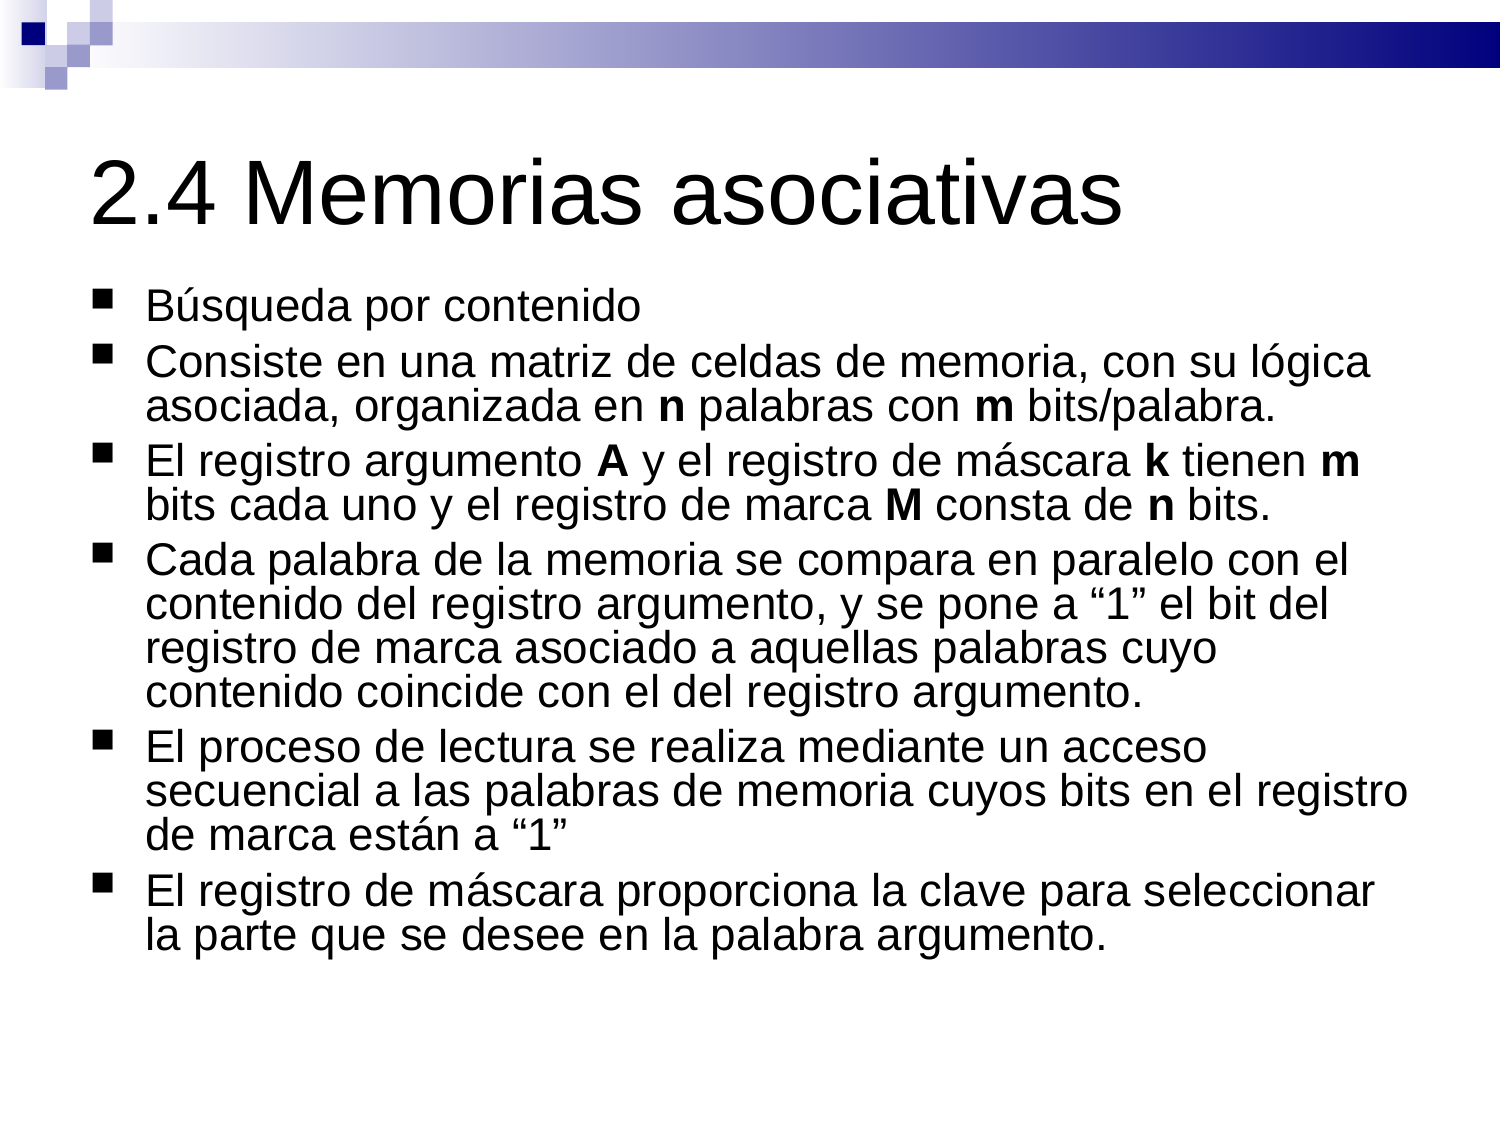

# 2.4 Memorias asociativas
Búsqueda por contenido
Consiste en una matriz de celdas de memoria, con su lógica asociada, organizada en n palabras con m bits/palabra.
El registro argumento A y el registro de máscara k tienen m bits cada uno y el registro de marca M consta de n bits.
Cada palabra de la memoria se compara en paralelo con el contenido del registro argumento, y se pone a “1” el bit del registro de marca asociado a aquellas palabras cuyo contenido coincide con el del registro argumento.
El proceso de lectura se realiza mediante un acceso secuencial a las palabras de memoria cuyos bits en el registro de marca están a “1”
El registro de máscara proporciona la clave para seleccionar la parte que se desee en la palabra argumento.